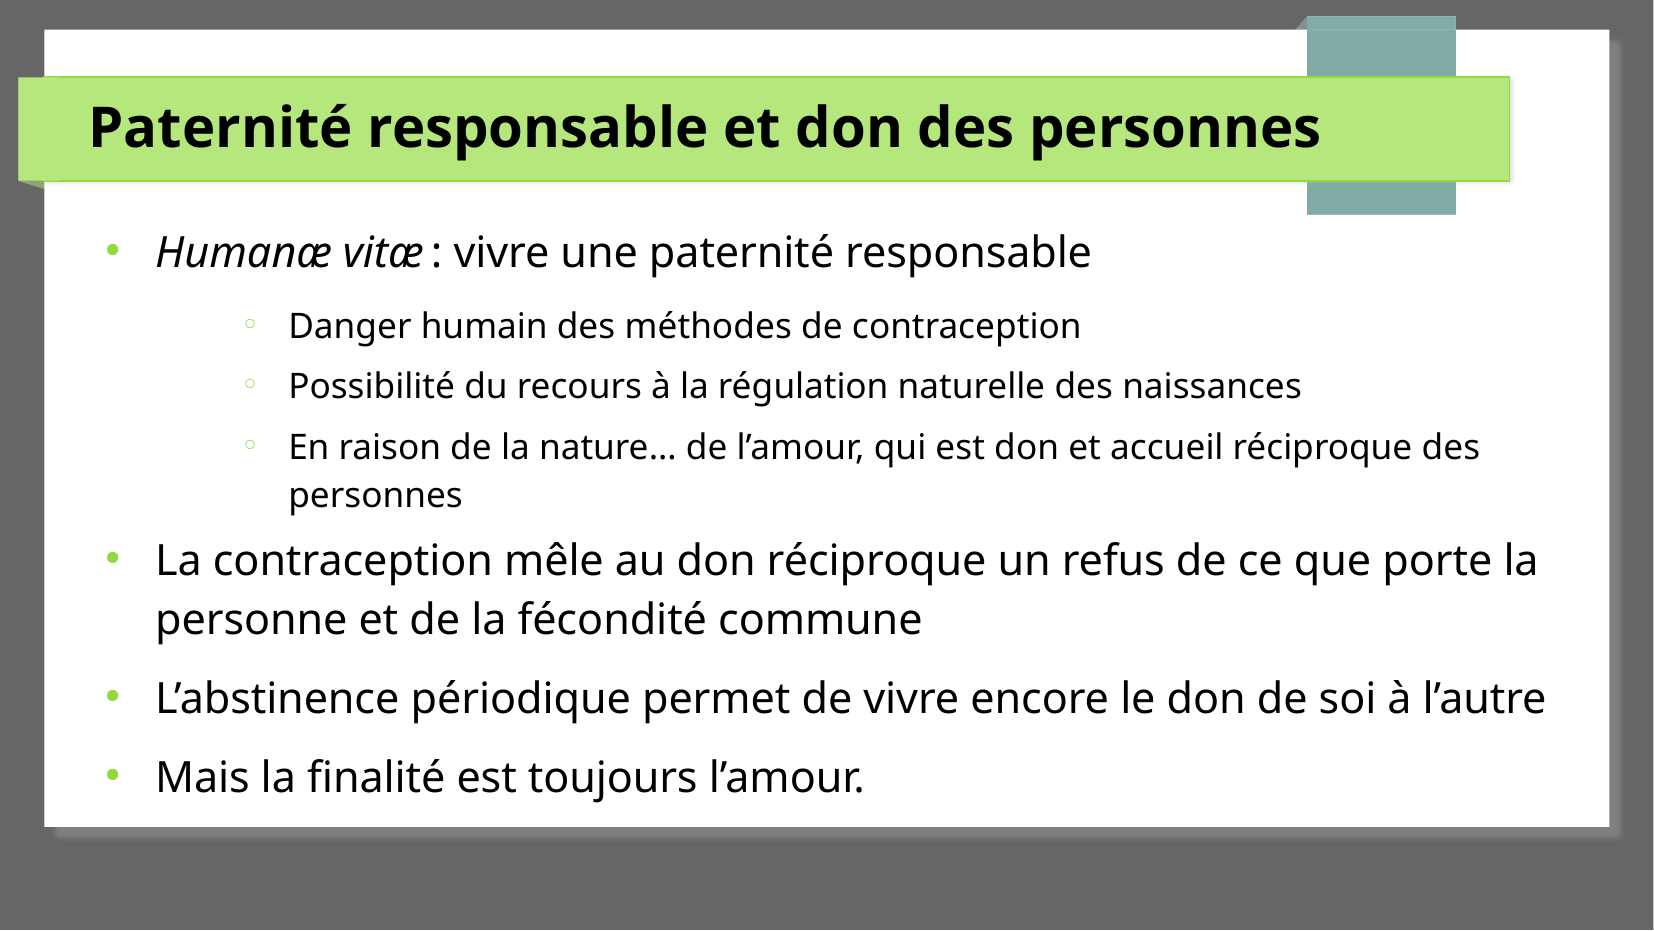

# Paternité responsable et don des personnes
Humanæ vitæ : vivre une paternité responsable
Danger humain des méthodes de contraception
Possibilité du recours à la régulation naturelle des naissances
En raison de la nature… de l’amour, qui est don et accueil réciproque des personnes
La contraception mêle au don réciproque un refus de ce que porte la personne et de la fécondité commune
L’abstinence périodique permet de vivre encore le don de soi à l’autre
Mais la finalité est toujours l’amour.